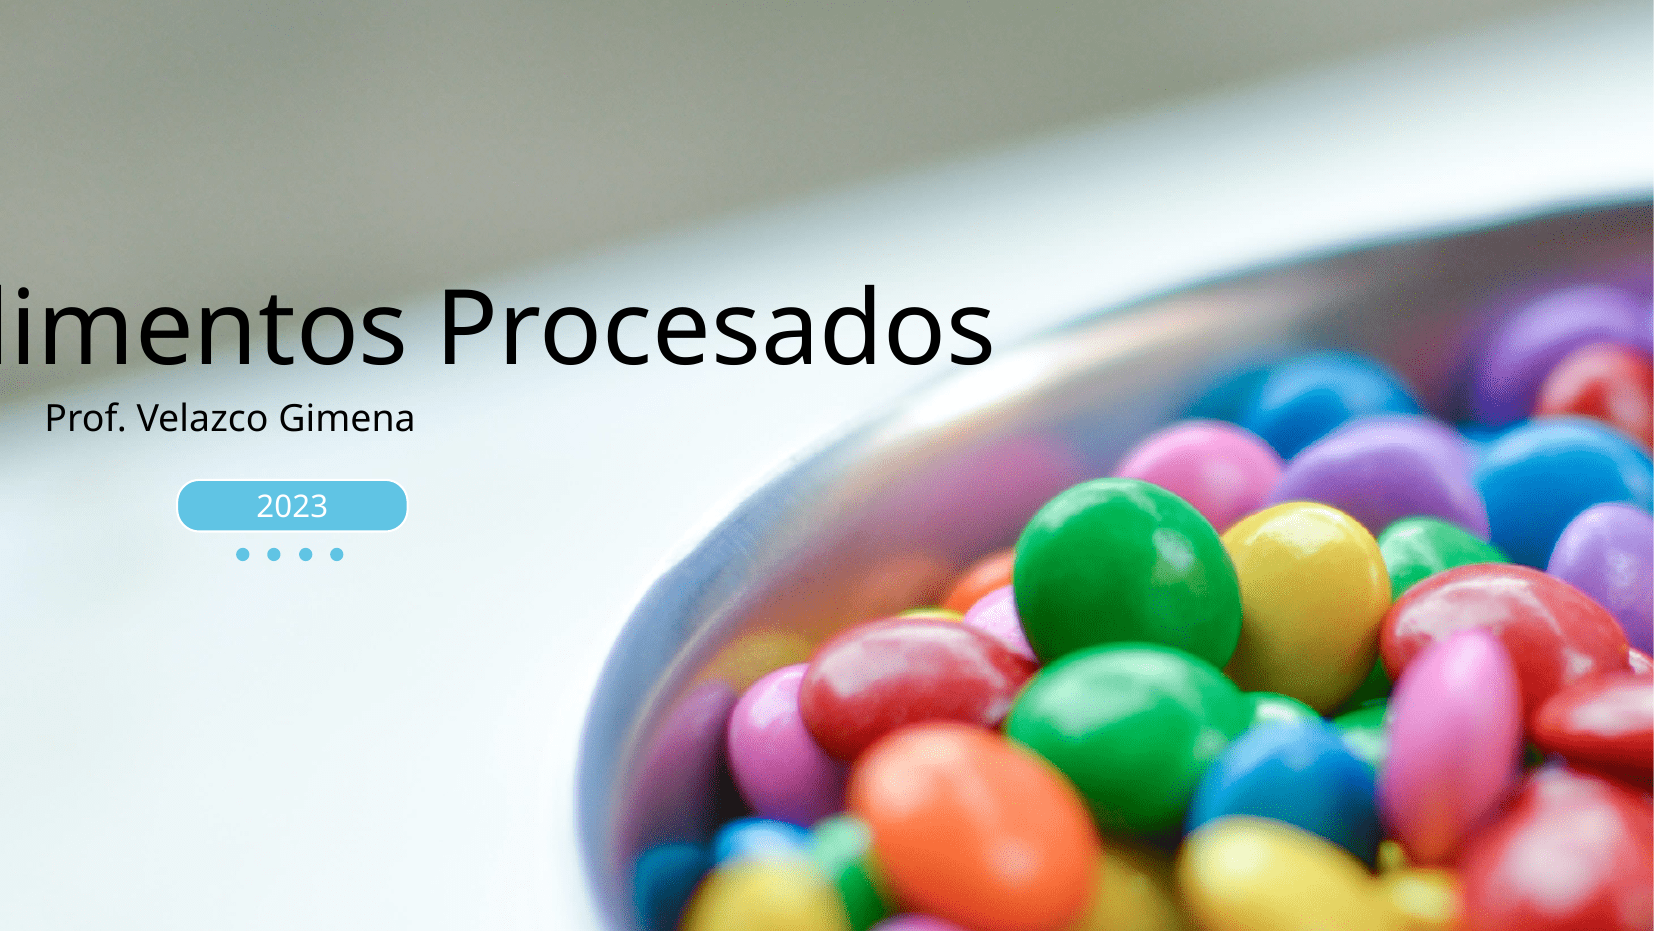

Alimentos Procesados
#
Prof. Velazco Gimena
2023